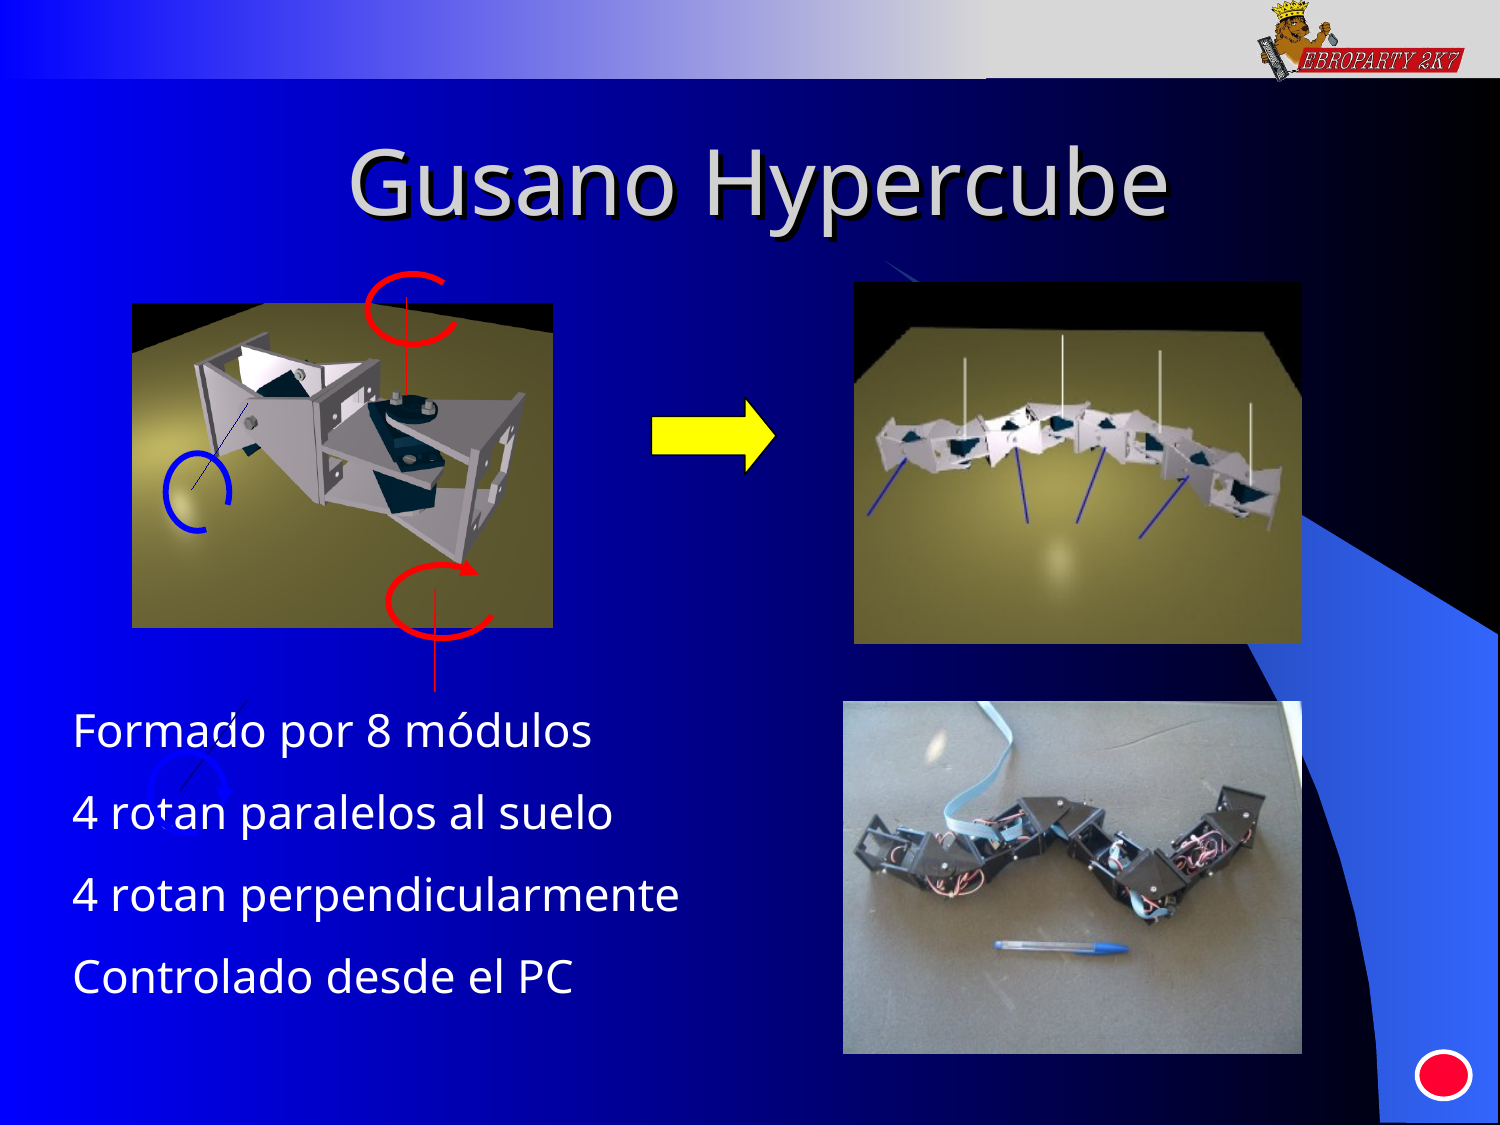

# Gusano Hypercube
Formado por 8 módulos
4 rotan paralelos al suelo
4 rotan perpendicularmente
Controlado desde el PC